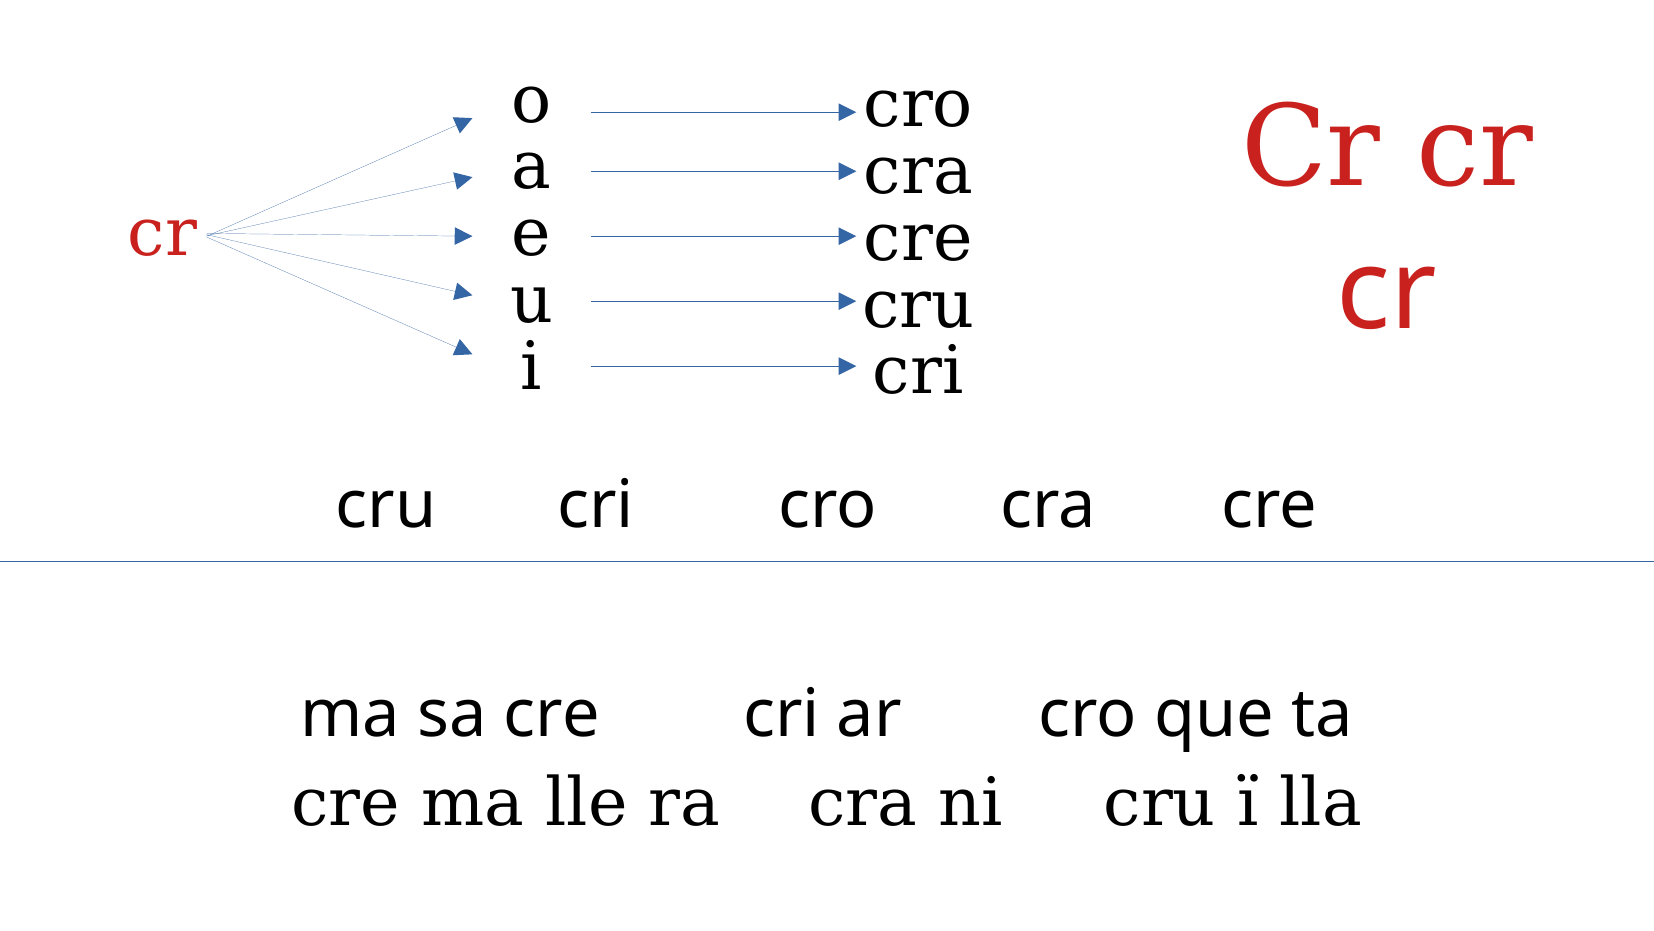

cr
cro
cra
cre
cru
cri
o
a
e
u
i
Cr cr
cr
cru		cri		cro		cra		cre
ma sa cre		cri ar		cro que ta
cre ma lle ra		cra ni		cru ï lla